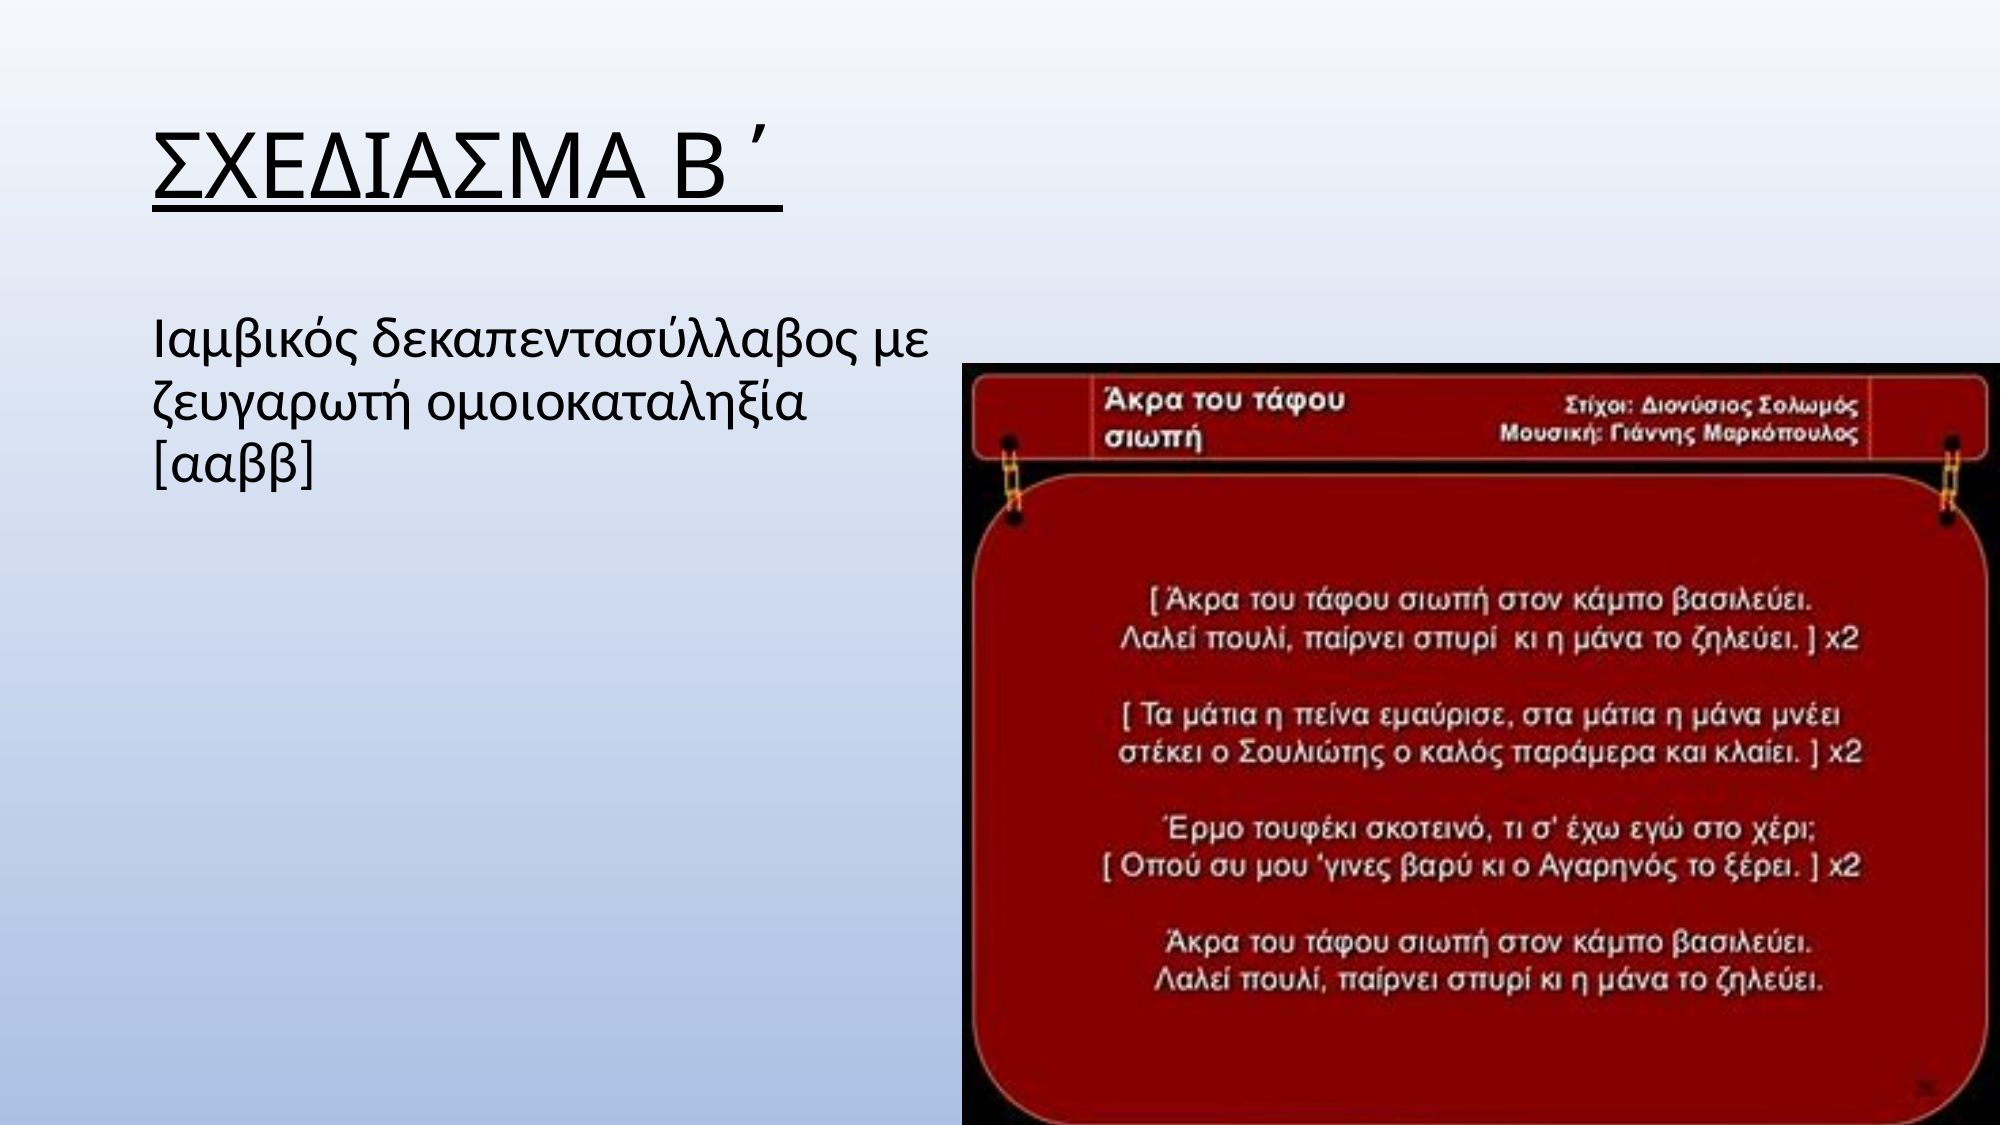

# ΣΧΕΔΙΑΣΜΑ Β΄
Ιαμβικός δεκαπεντασύλλαβος με ζευγαρωτή ομοιοκαταληξία [ααββ]